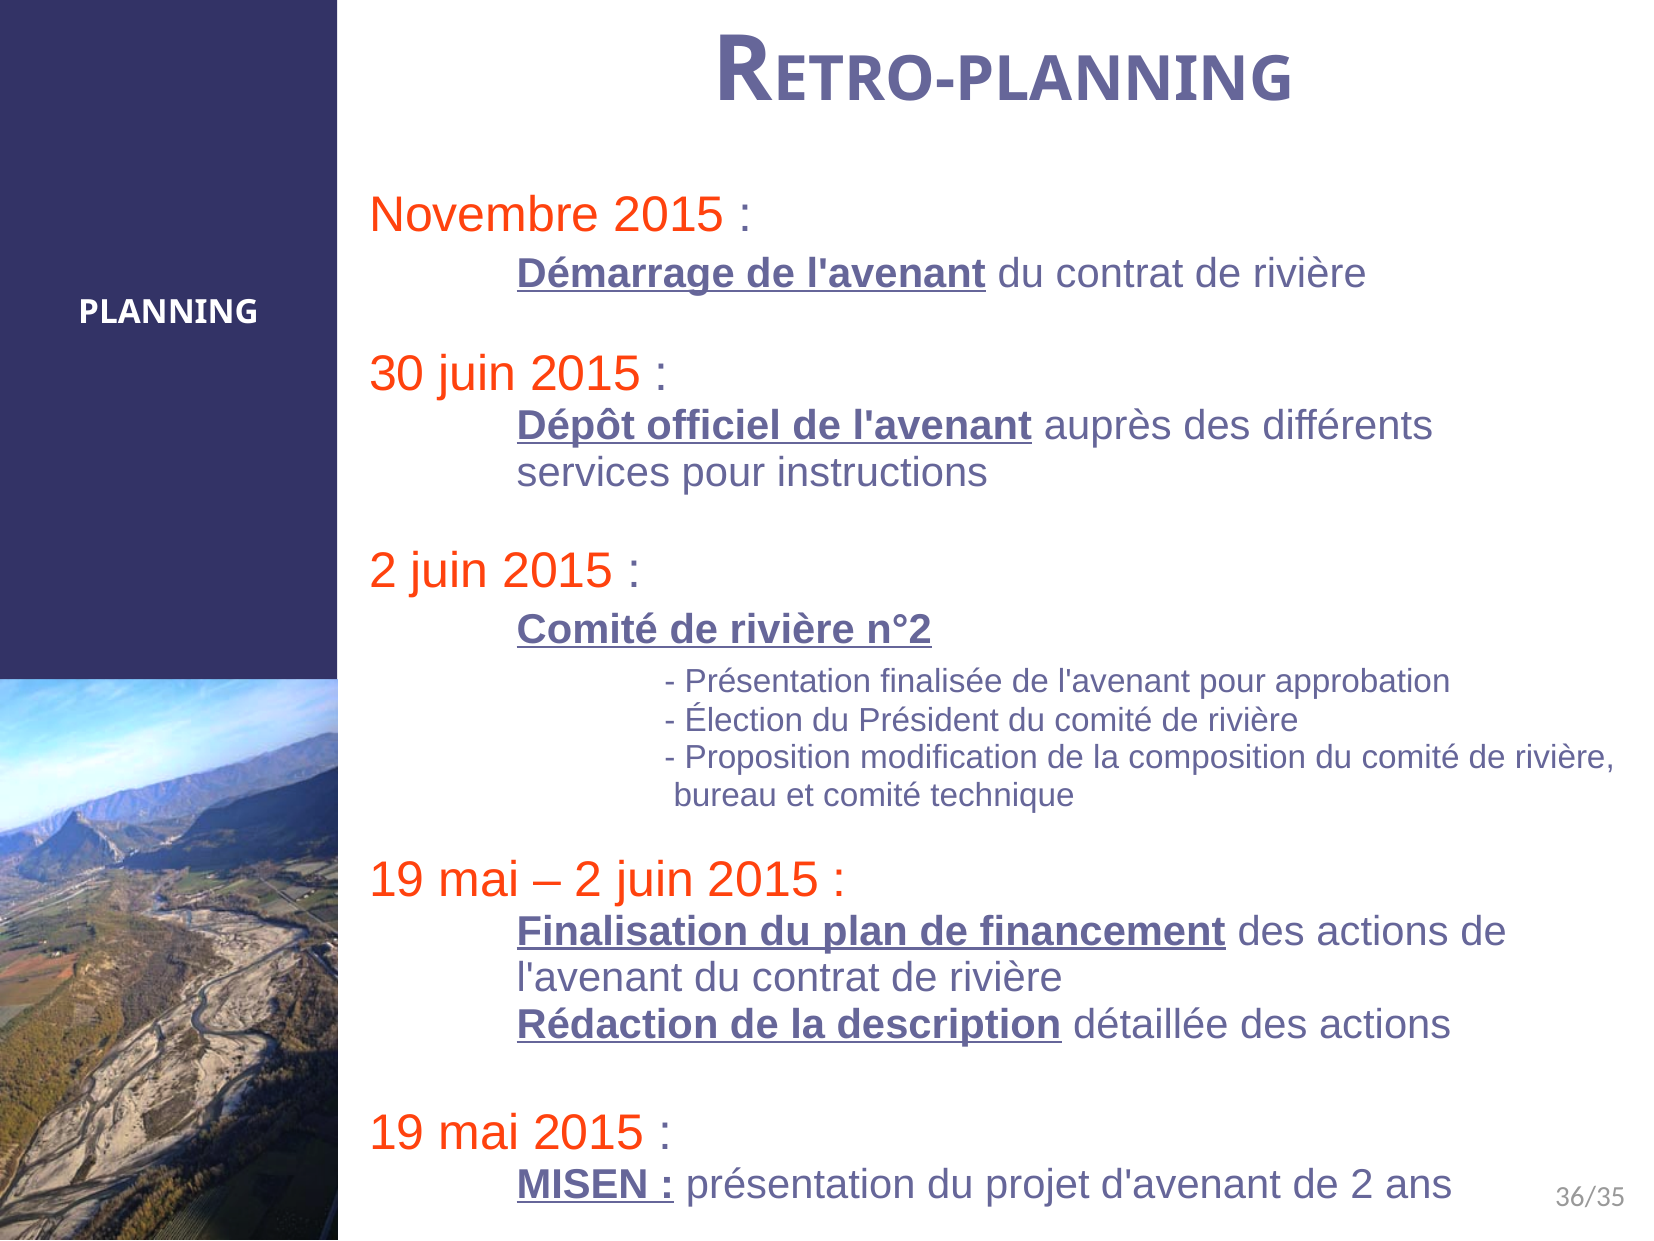

PLANNING
RETRO-PLANNING
Novembre 2015 :
		Démarrage de l'avenant du contrat de rivière
30 juin 2015 :
		Dépôt officiel de l'avenant auprès des différents
		services pour instructions
2 juin 2015 :
		Comité de rivière n°2
				- Présentation finalisée de l'avenant pour approbation
				- Élection du Président du comité de rivière
				- Proposition modification de la composition du comité de rivière,
				 bureau et comité technique
19 mai – 2 juin 2015 :
		Finalisation du plan de financement des actions de
		l'avenant du contrat de rivière
		Rédaction de la description détaillée des actions
19 mai 2015 :
		MISEN : présentation du projet d'avenant de 2 ans